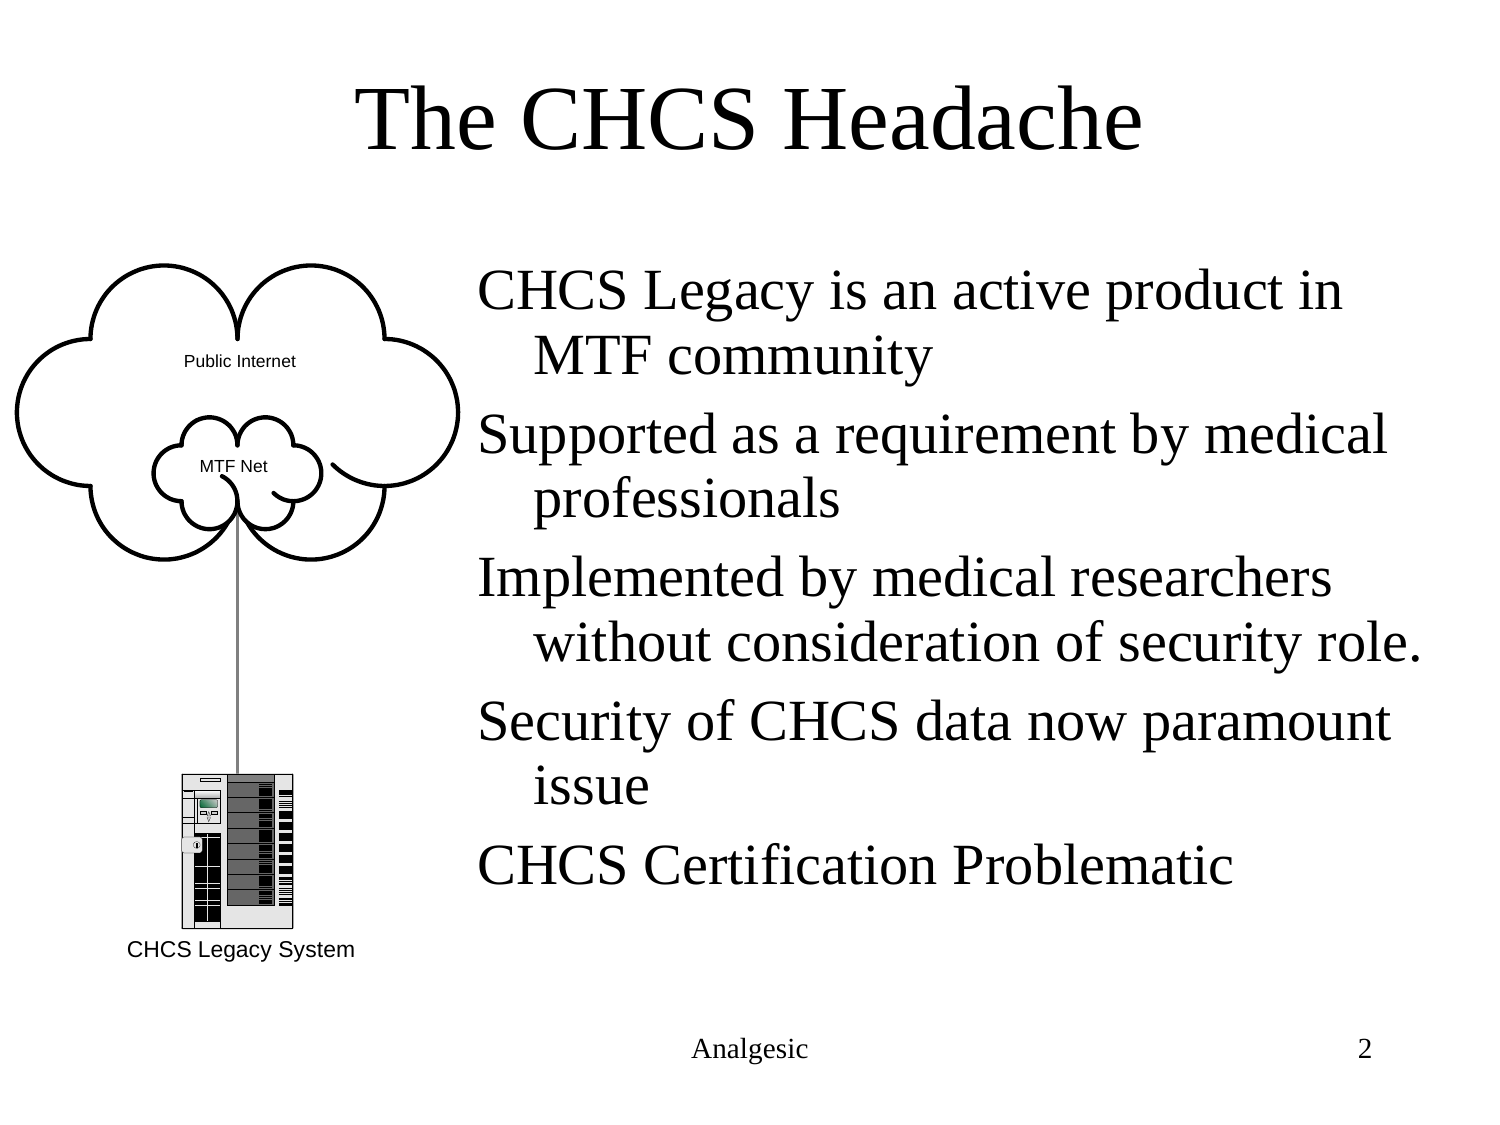

# The CHCS Headache
CHCS Legacy is an active product in MTF community
Supported as a requirement by medical professionals
Implemented by medical researchers without consideration of security role.
Security of CHCS data now paramount issue
CHCS Certification Problematic
Analgesic
2